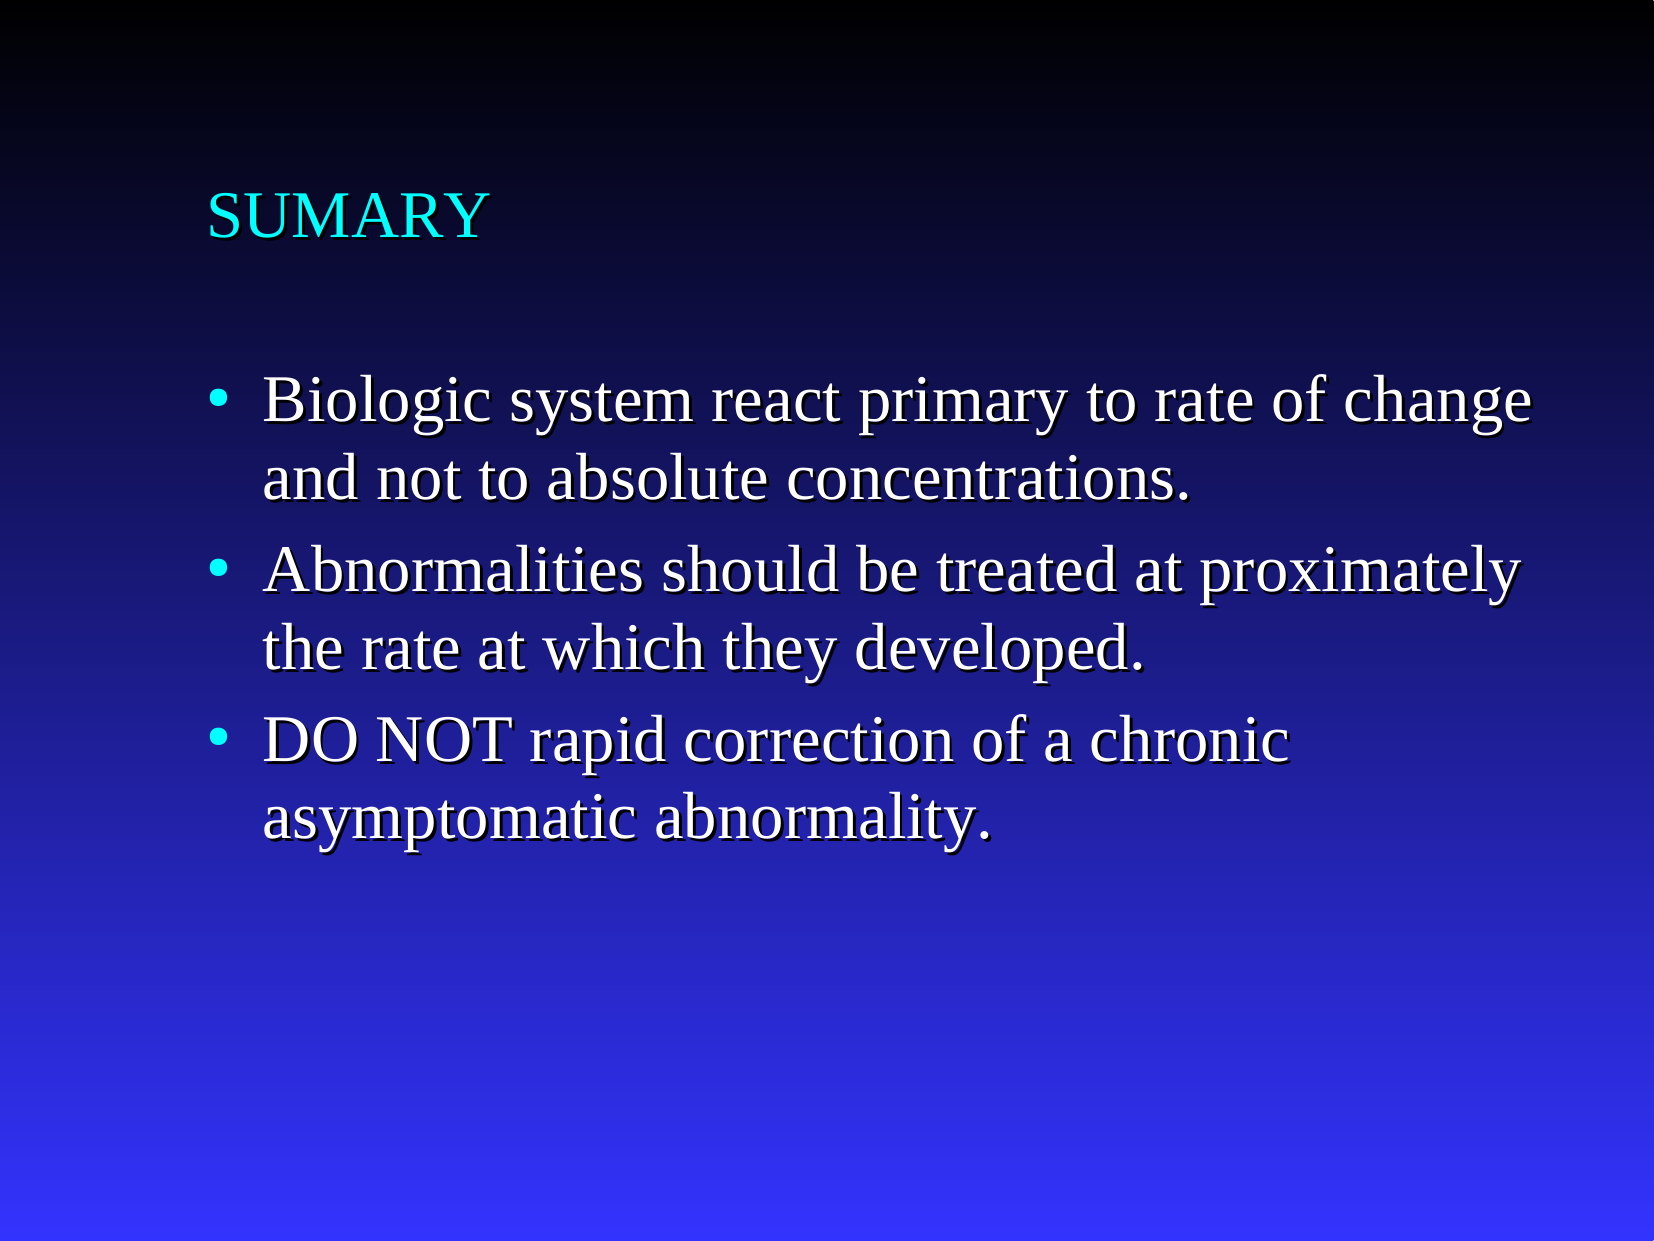

# SUMARY
Biologic system react primary to rate of change and not to absolute concentrations.
Abnormalities should be treated at proximately the rate at which they developed.
DO NOT rapid correction of a chronic asymptomatic abnormality.